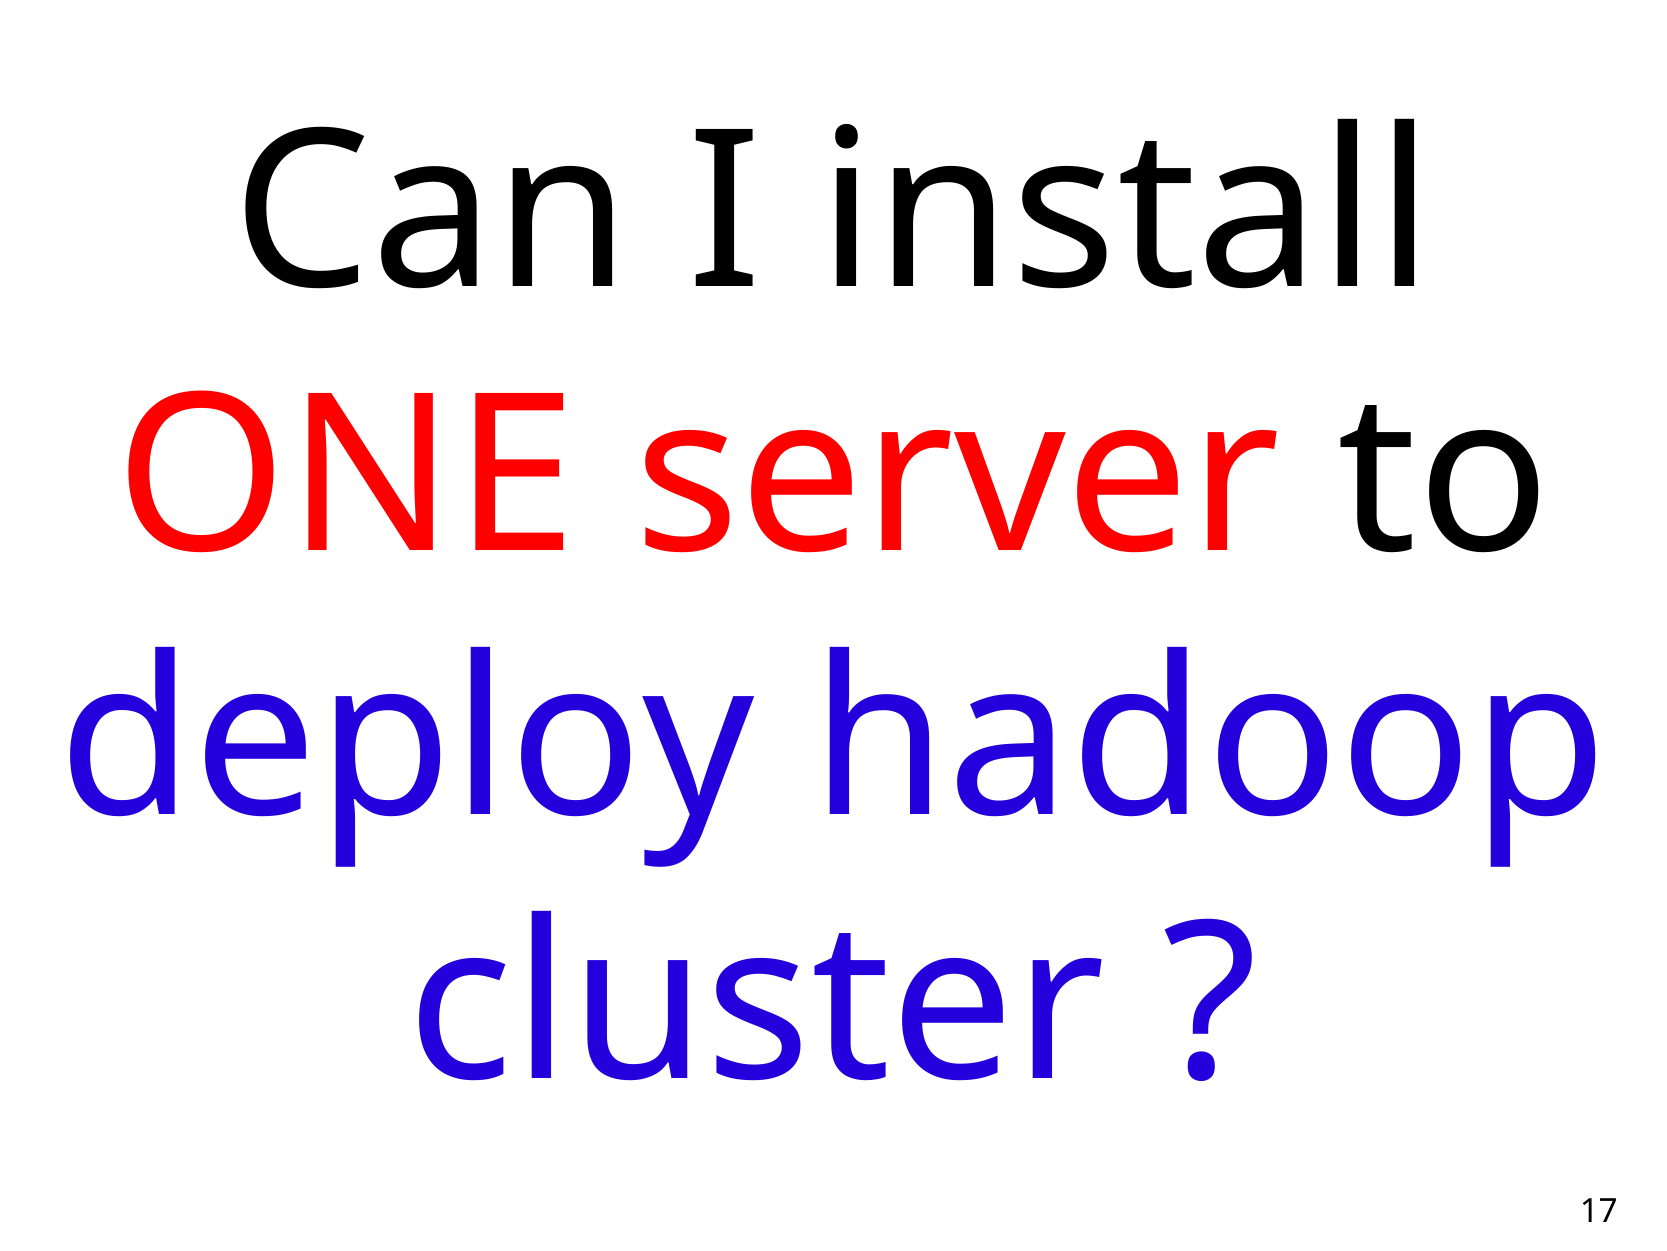

Can I install ONE server to
deploy hadoop cluster ?
17